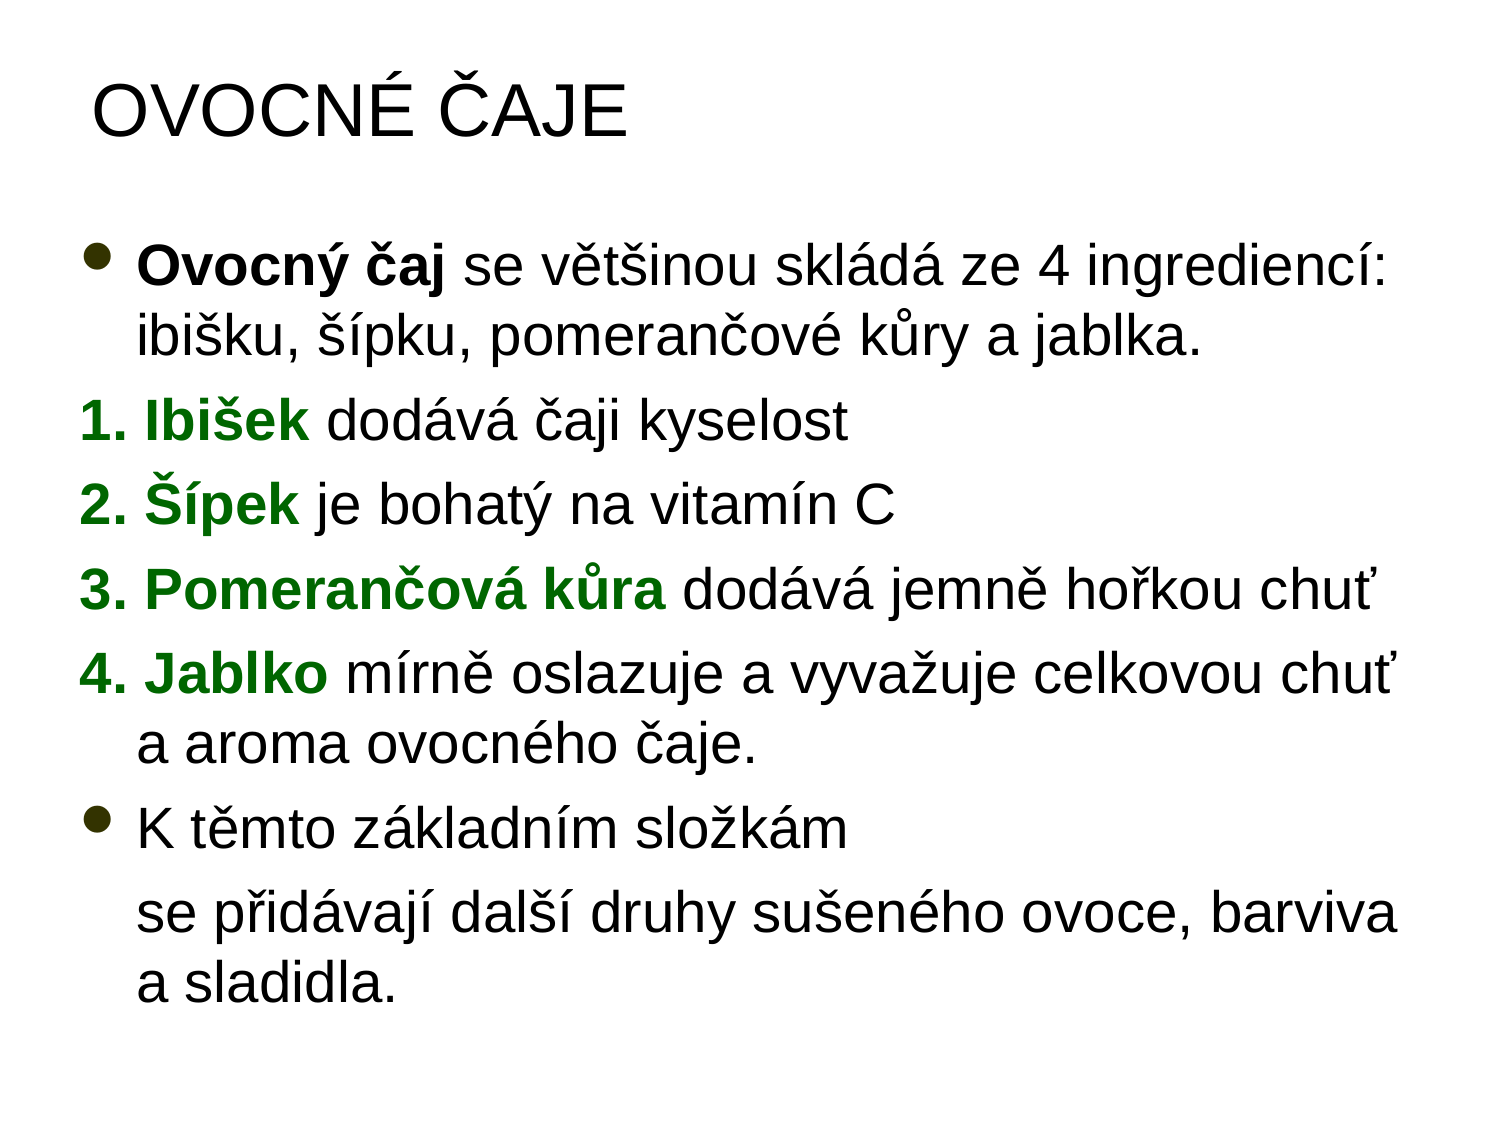

# OVOCNÉ ČAJE
Ovocný čaj se většinou skládá ze 4 ingrediencí: ibišku, šípku, pomerančové kůry a jablka.
1. Ibišek dodává čaji kyselost
2. Šípek je bohatý na vitamín C
3. Pomerančová kůra dodává jemně hořkou chuť
4. Jablko mírně oslazuje a vyvažuje celkovou chuť a aroma ovocného čaje.
K těmto základním složkám
	se přidávají další druhy sušeného ovoce, barviva a sladidla.